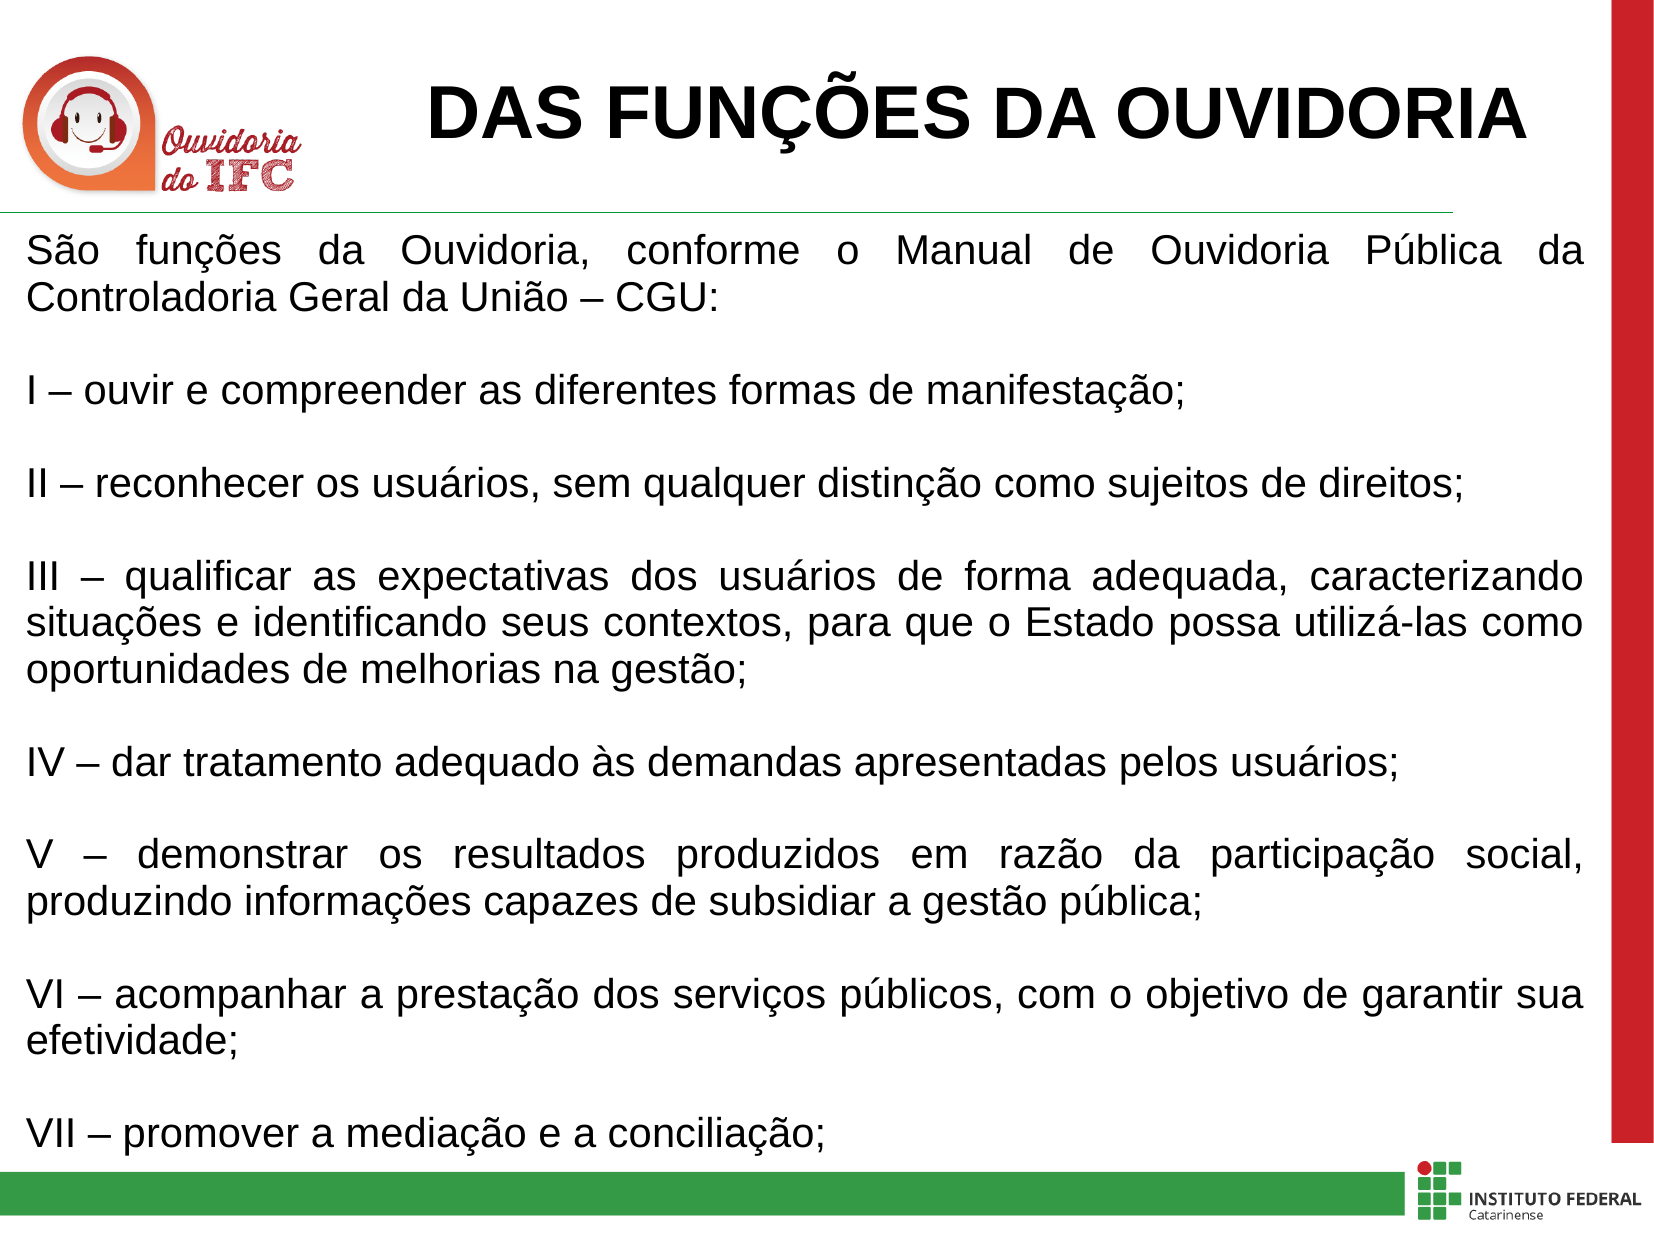

DAS FUNÇÕES DA OUVIDORIA
# São funções da Ouvidoria, conforme o Manual de Ouvidoria Pública da Controladoria Geral da União – CGU:
I – ouvir e compreender as diferentes formas de manifestação;
II – reconhecer os usuários, sem qualquer distinção como sujeitos de direitos;
III – qualificar as expectativas dos usuários de forma adequada, caracterizando situações e identificando seus contextos, para que o Estado possa utilizá-las como oportunidades de melhorias na gestão;
IV – dar tratamento adequado às demandas apresentadas pelos usuários;
V – demonstrar os resultados produzidos em razão da participação social, produzindo informações capazes de subsidiar a gestão pública;
VI – acompanhar a prestação dos serviços públicos, com o objetivo de garantir sua efetividade;
VII – promover a mediação e a conciliação;